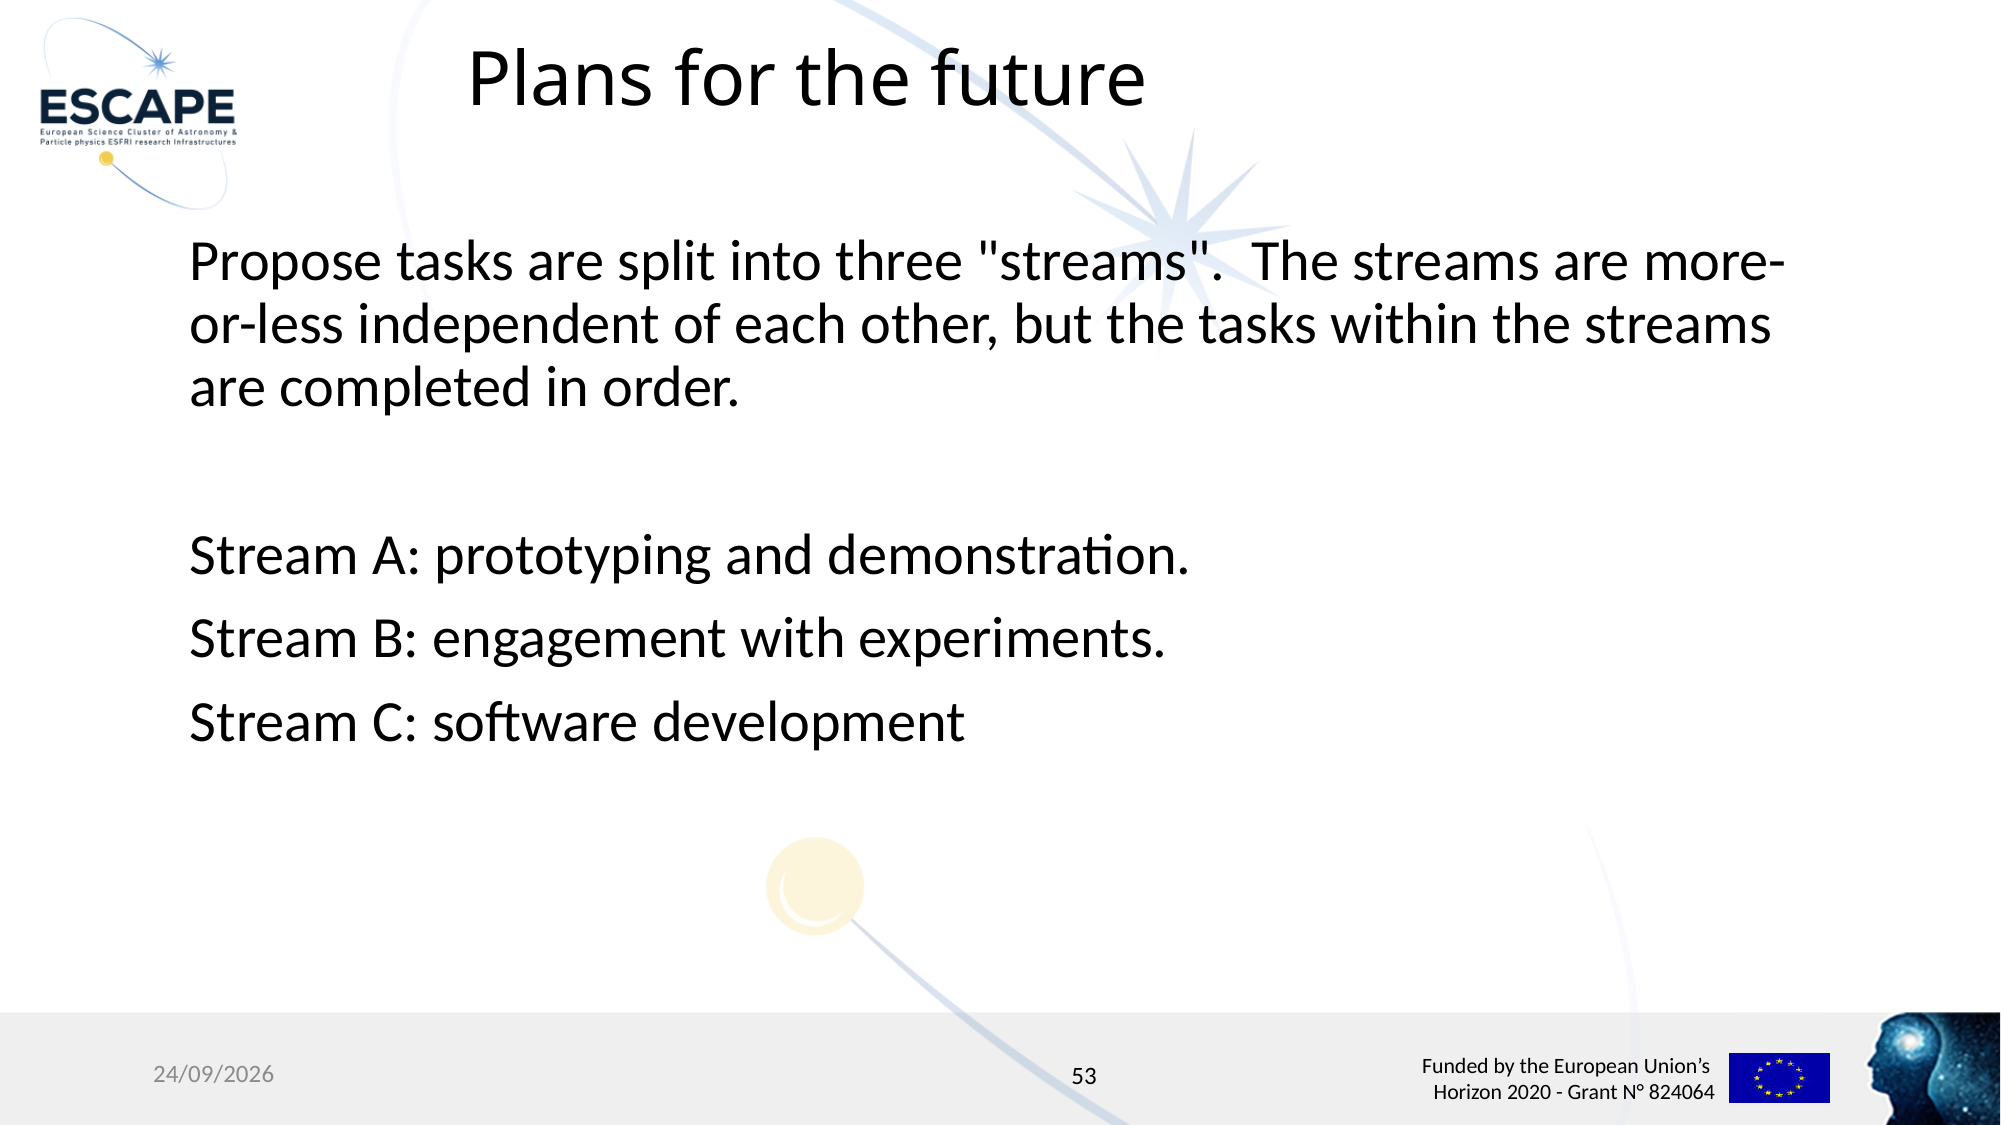

# Plans for the future
Propose tasks are split into three "streams". The streams are more-or-less independent of each other, but the tasks within the streams are completed in order.
Stream A: prototyping and demonstration.
Stream B: engagement with experiments.
Stream C: software development